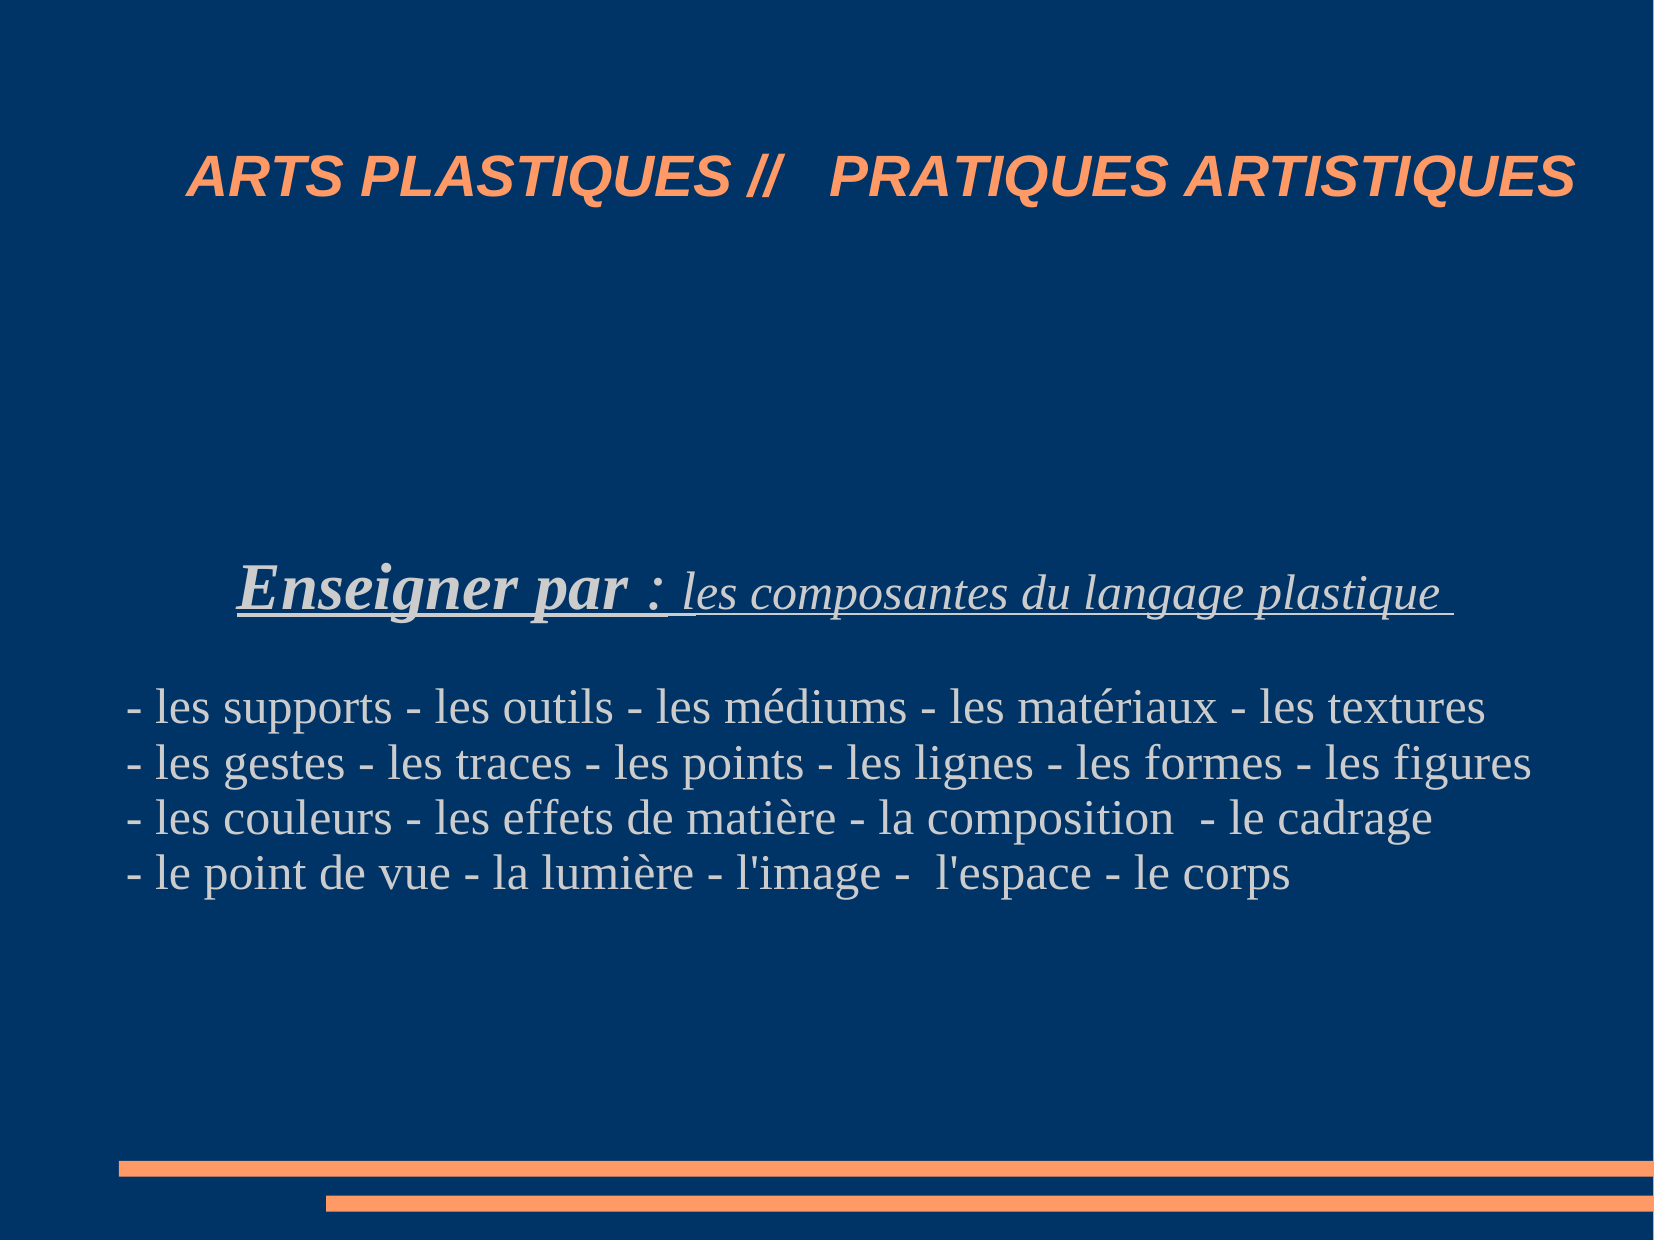

# ARTS PLASTIQUES // PRATIQUES ARTISTIQUES
Enseigner par : les composantes du langage plastique
- les supports - les outils - les médiums - les matériaux - les textures
- les gestes - les traces - les points - les lignes - les formes - les figures
- les couleurs - les effets de matière - la composition - le cadrage
- le point de vue - la lumière - l'image - l'espace - le corps